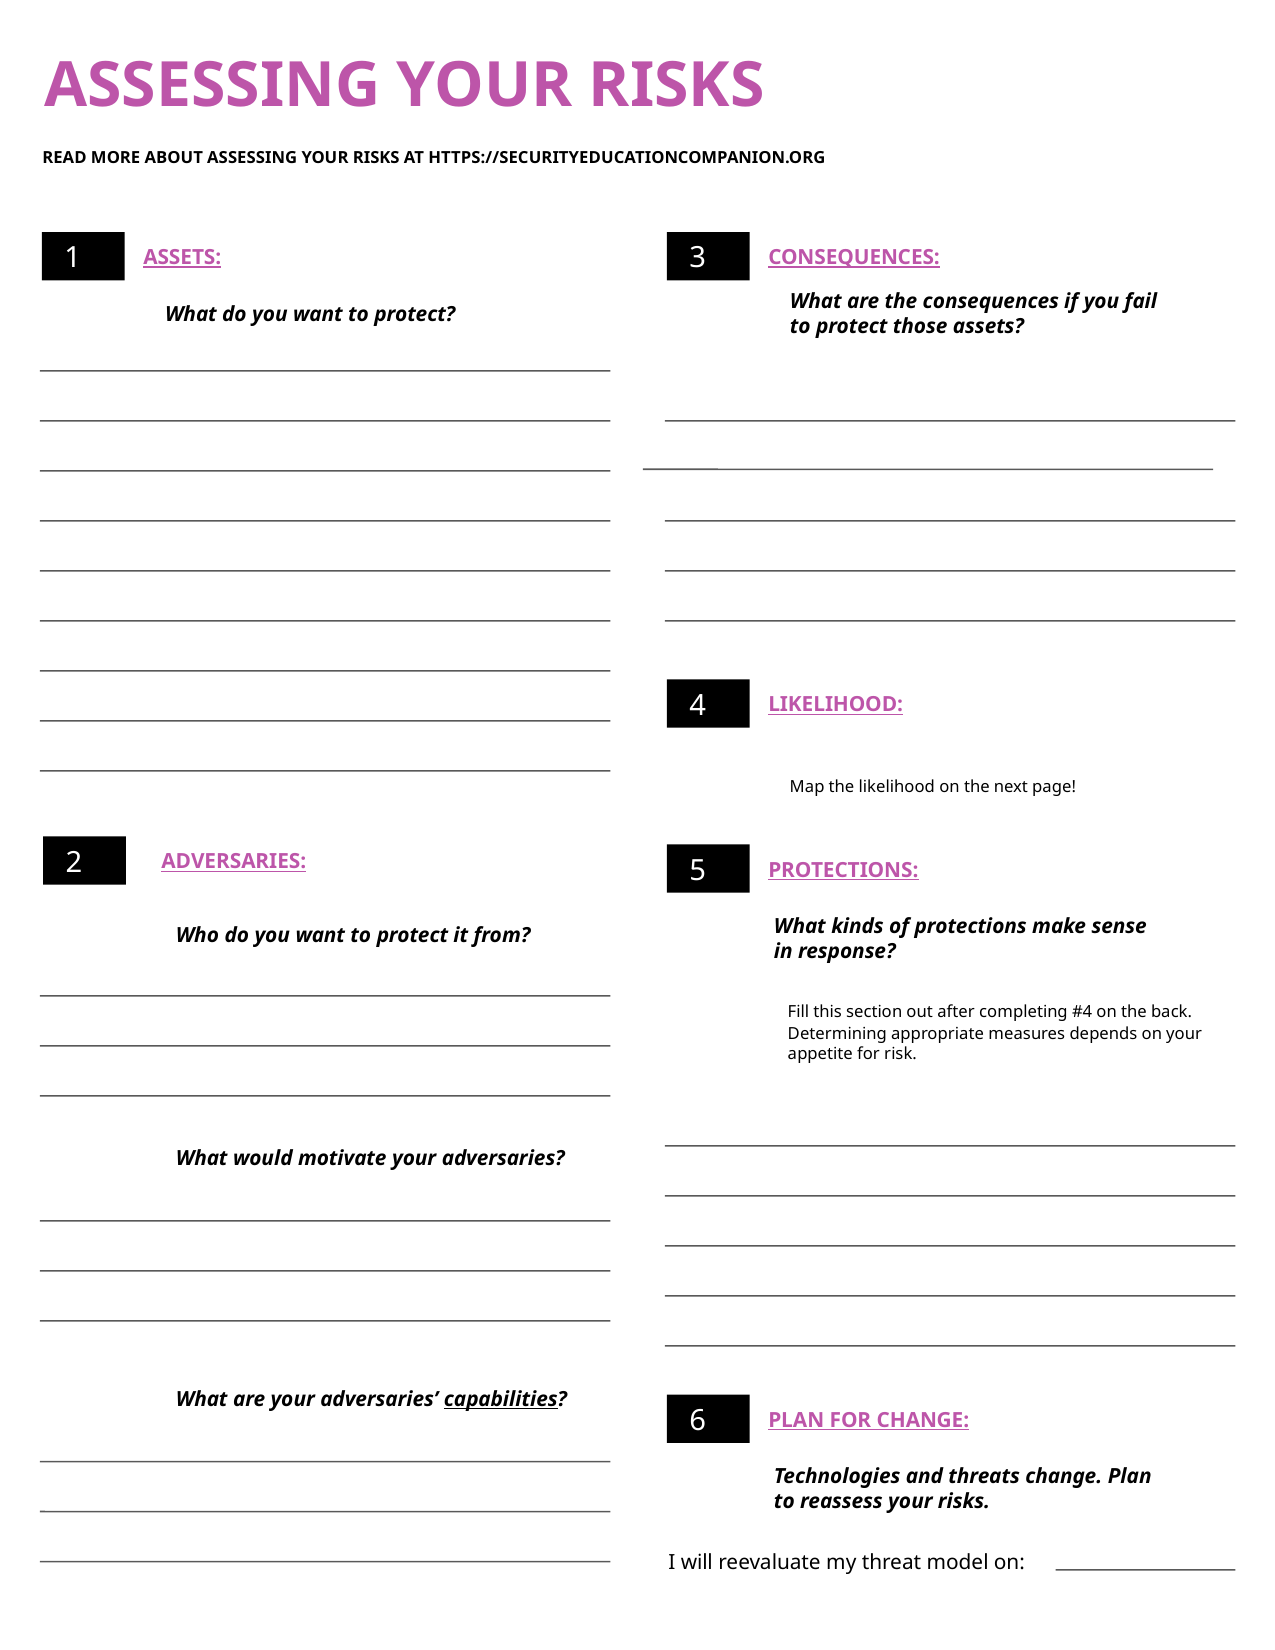

ASSESSING YOUR RISKS
READ MORE ABOUT ASSESSING YOUR RISKS AT HTTPS://SECURITYEDUCATIONCOMPANION.ORG
 ASSETS:
 1
 CONSEQUENCES:
 3
What do you want to protect?
What are the consequences if you fail to protect those assets?
 LIKELIHOOD:
 4
Map the likelihood on the next page!
 ADVERSARIES:
 2
 PROTECTIONS:
 5
Who do you want to protect it from?
What kinds of protections make sense in response?
Fill this section out after completing #4 on the back. Determining appropriate measures depends on your appetite for risk.
What would motivate your adversaries?
What are your adversaries’ capabilities?
 PLAN FOR CHANGE:
 6
Technologies and threats change. Plan to reassess your risks.
I will reevaluate my threat model on: